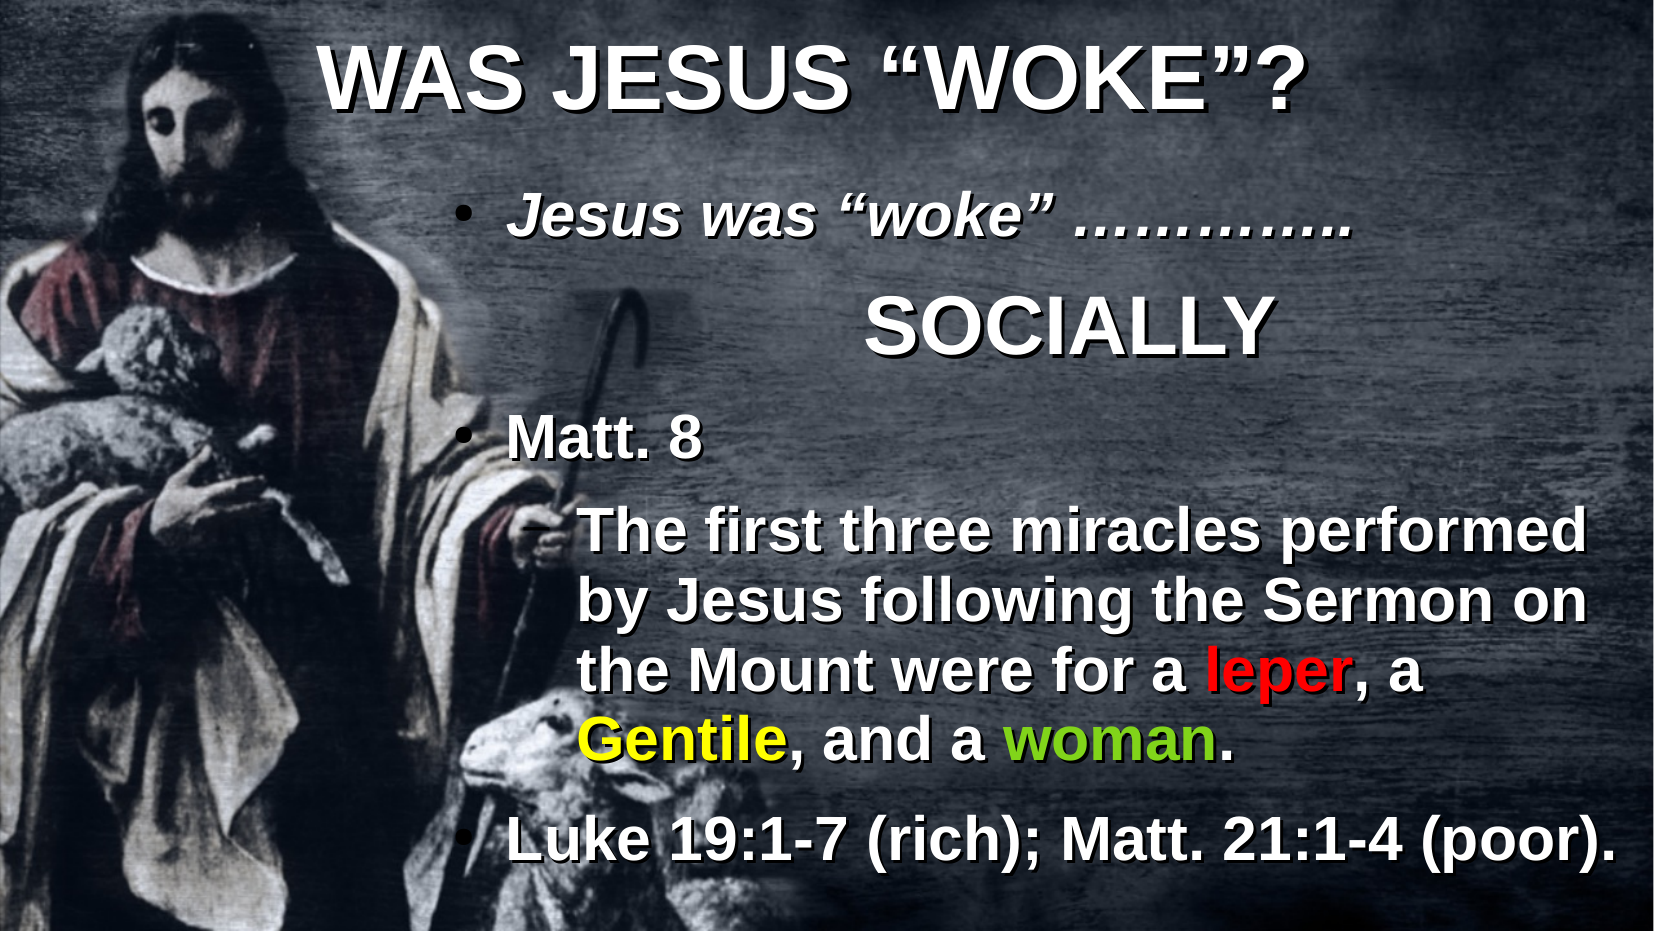

# WAS JESUS “WOKE”?
Jesus was “woke” …………..
SOCIALLY
Matt. 8
The first three miracles performed by Jesus following the Sermon on the Mount were for a leper, a Gentile, and a woman.
Luke 19:1-7 (rich); Matt. 21:1-4 (poor).